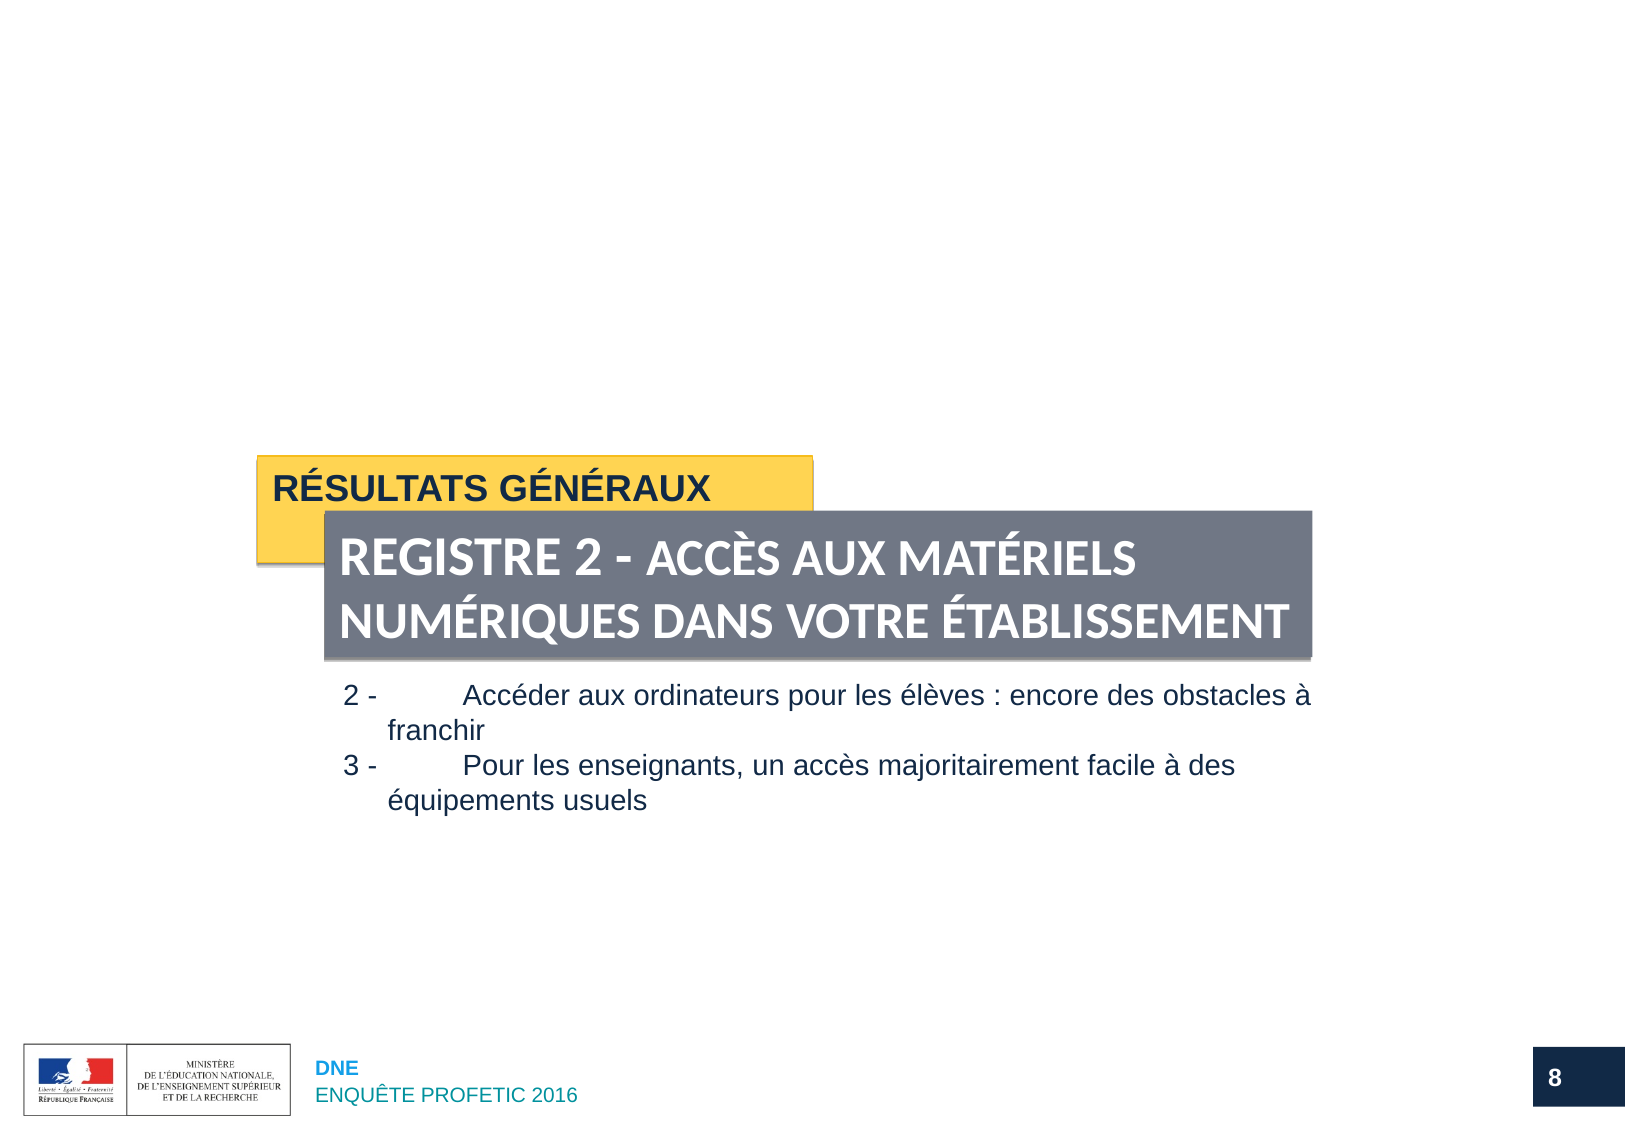

Résultats généraux
# Registre 2 - accès aux matériels numériques dans votre établissement
2 -	Accéder aux ordinateurs pour les élèves : encore des obstacles à franchir
3 - 	Pour les enseignants, un accès majoritairement facile à des équipements usuels
7